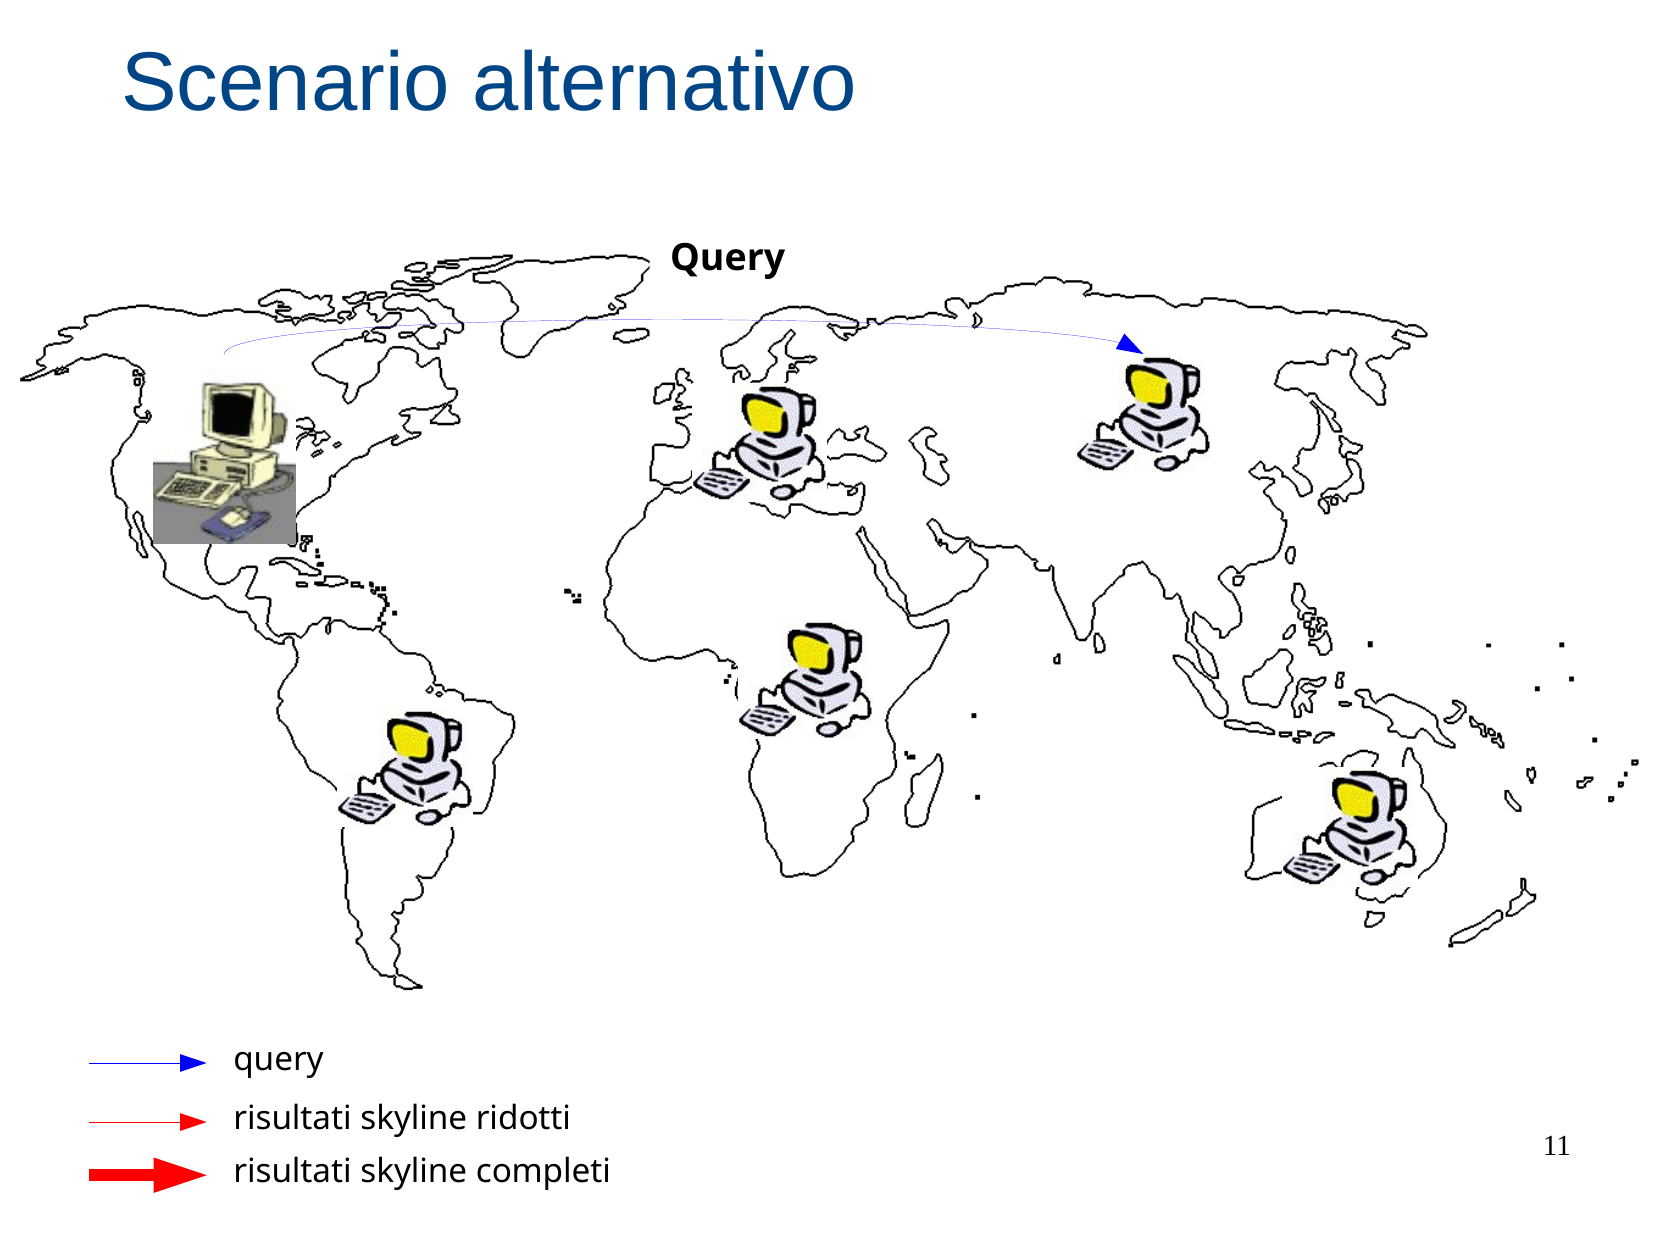

# Scenario alternativo
Query
query
risultati skyline ridotti
11
risultati skyline completi